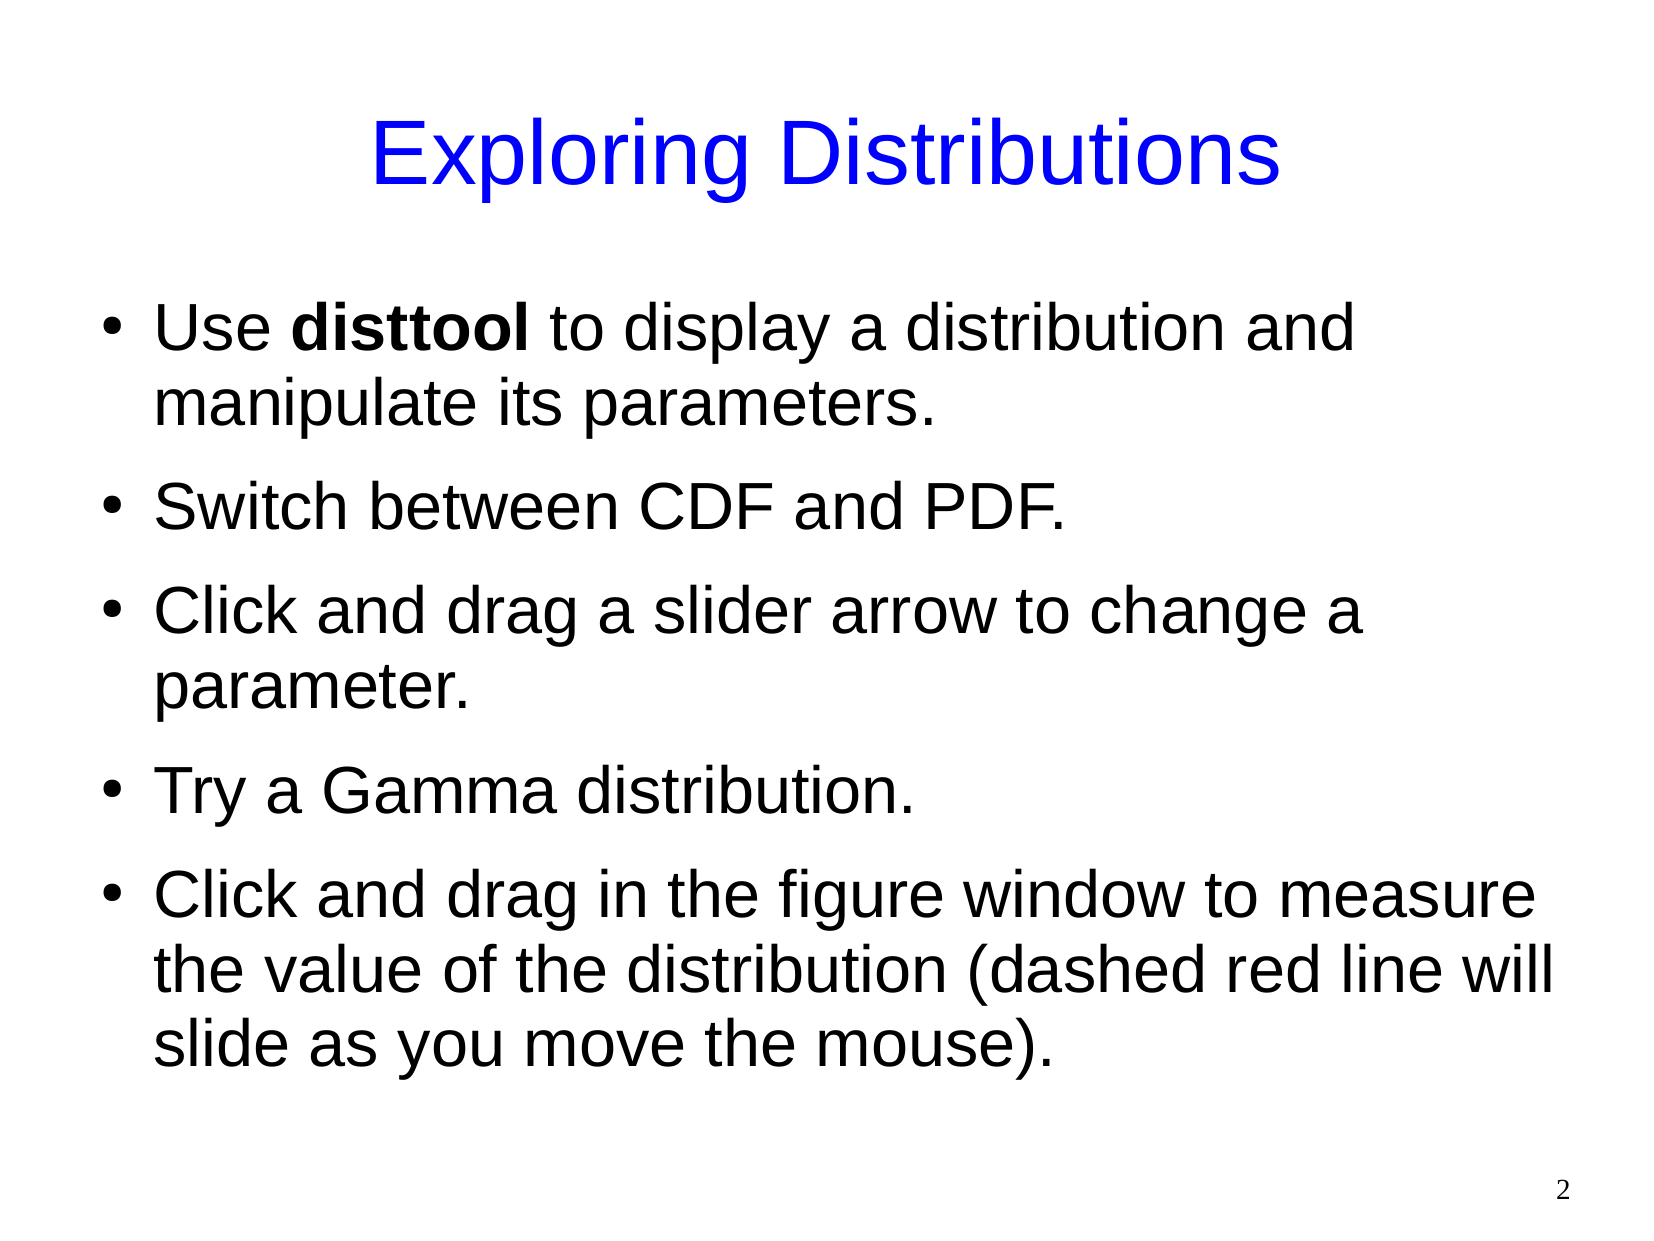

# Exploring Distributions
Use disttool to display a distribution and manipulate its parameters.
Switch between CDF and PDF.
Click and drag a slider arrow to change a parameter.
Try a Gamma distribution.
Click and drag in the figure window to measure the value of the distribution (dashed red line will slide as you move the mouse).
2